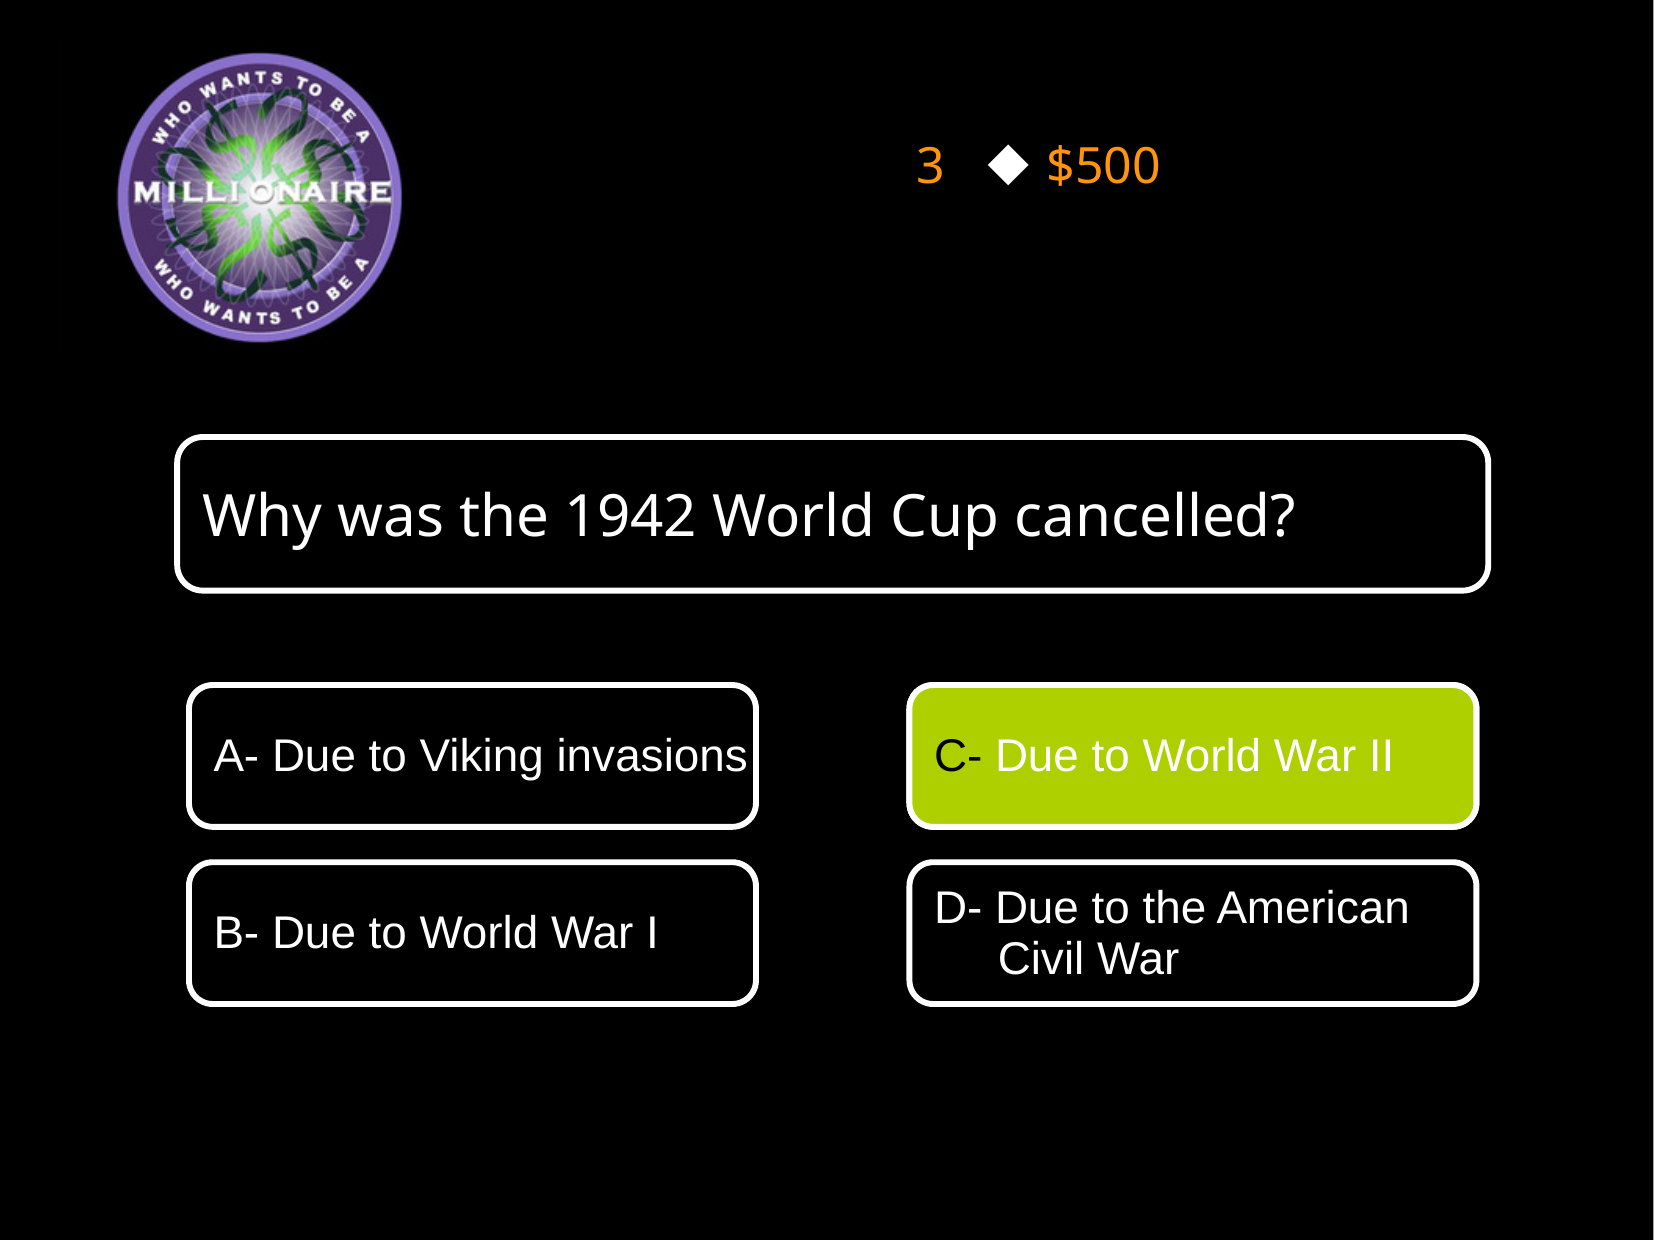

3  $500
Why was the 1942 World Cup cancelled?
A- Due to Viking invasions
C- Due to World War II
C- Due to World War II
B- Due to World War I
D- Due to the American
 Civil War